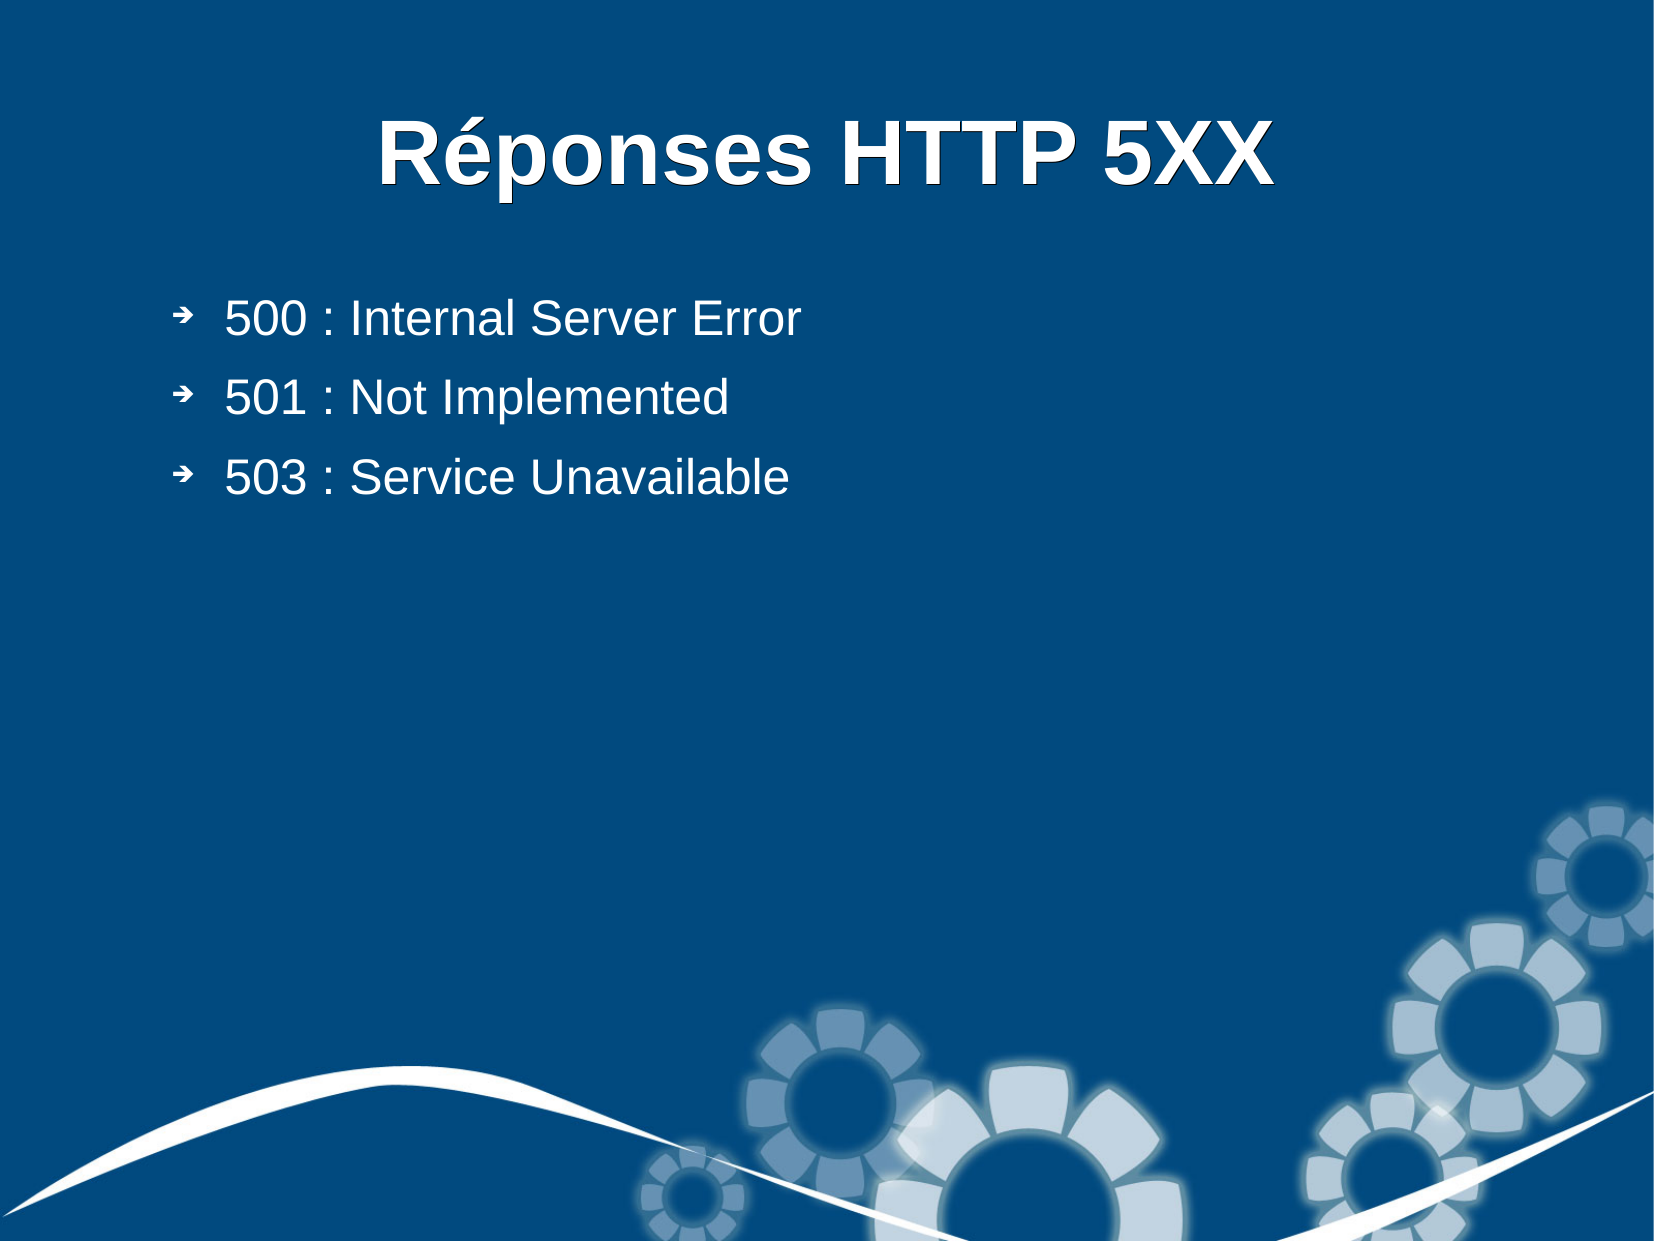

# Réponses HTTP 5XX
500 : Internal Server Error
501 : Not Implemented
503 : Service Unavailable